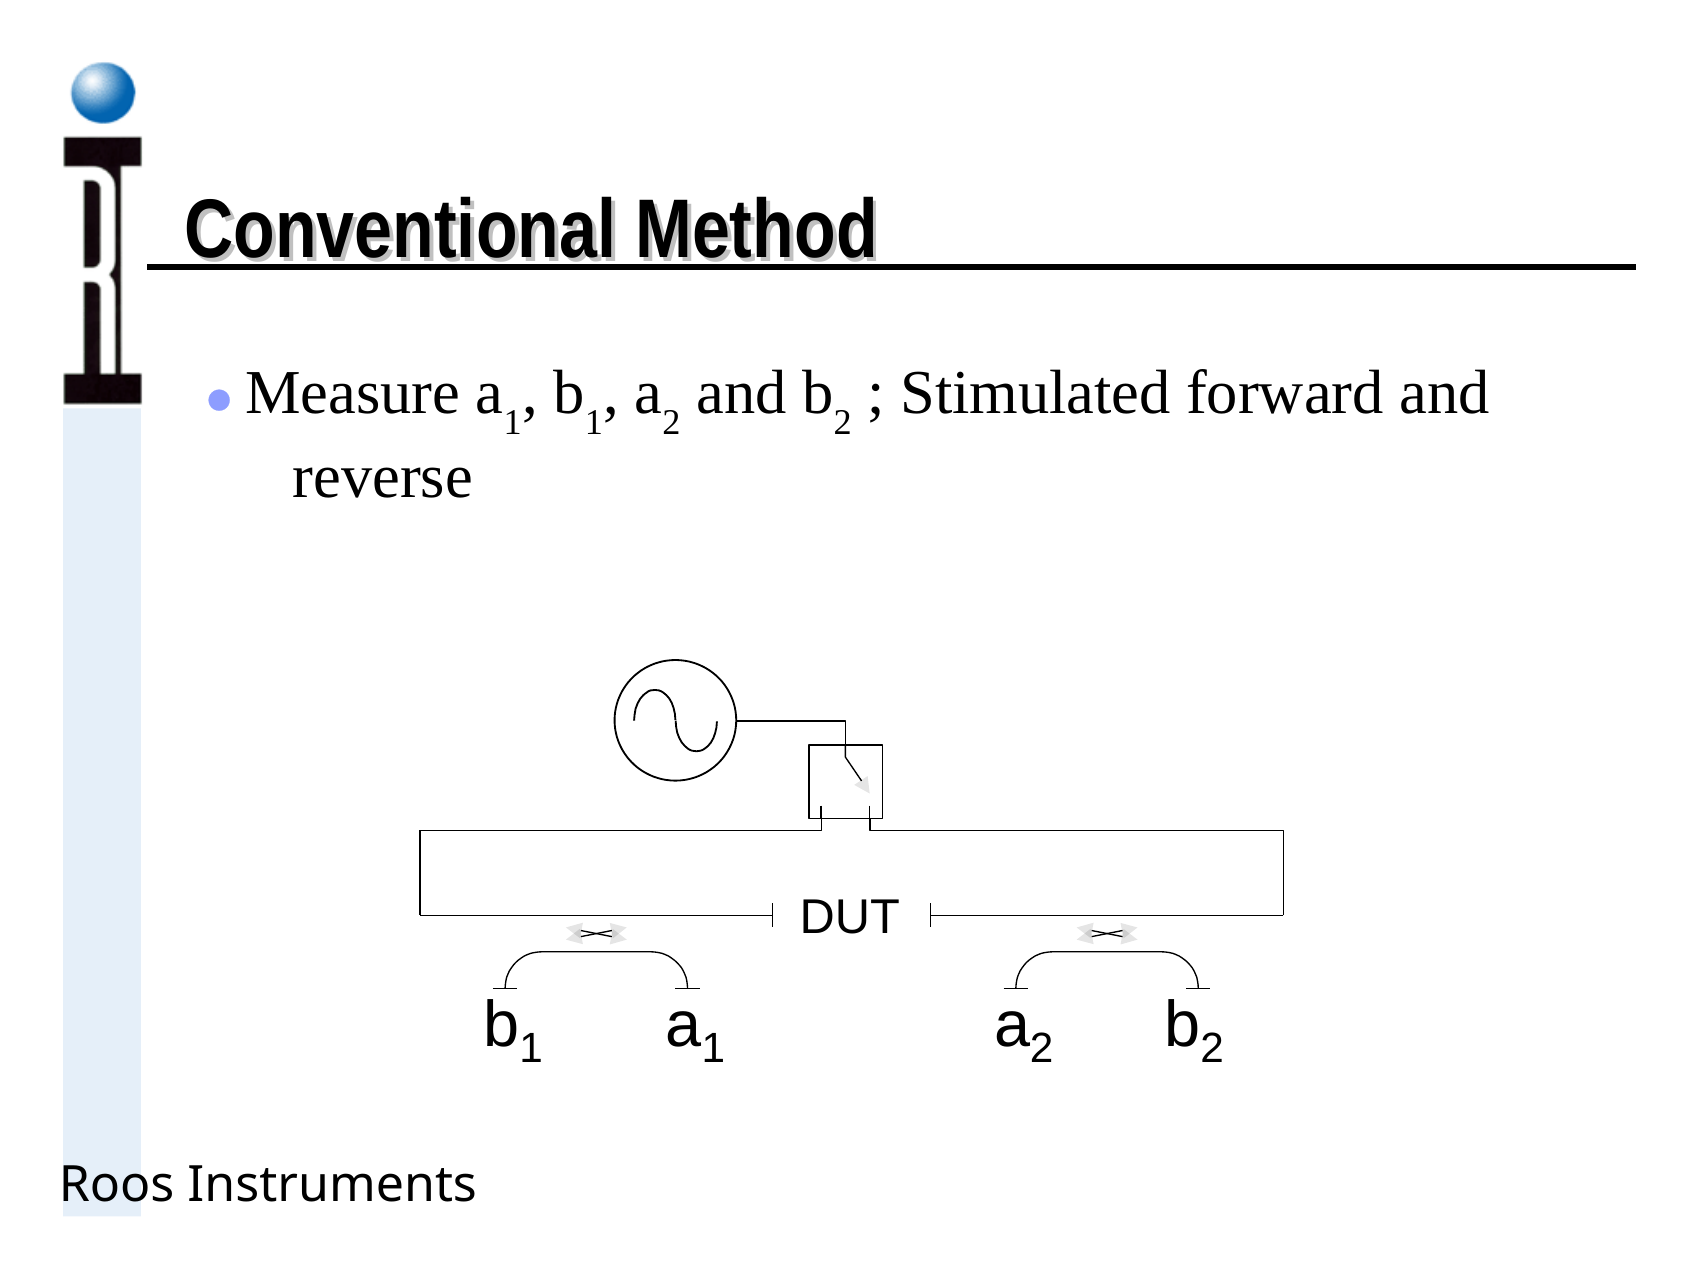

Conventional Method
Measure a1, b1, a2 and b2 ; Stimulated forward and reverse
DUT
b
a
a
b
1
1
2
2